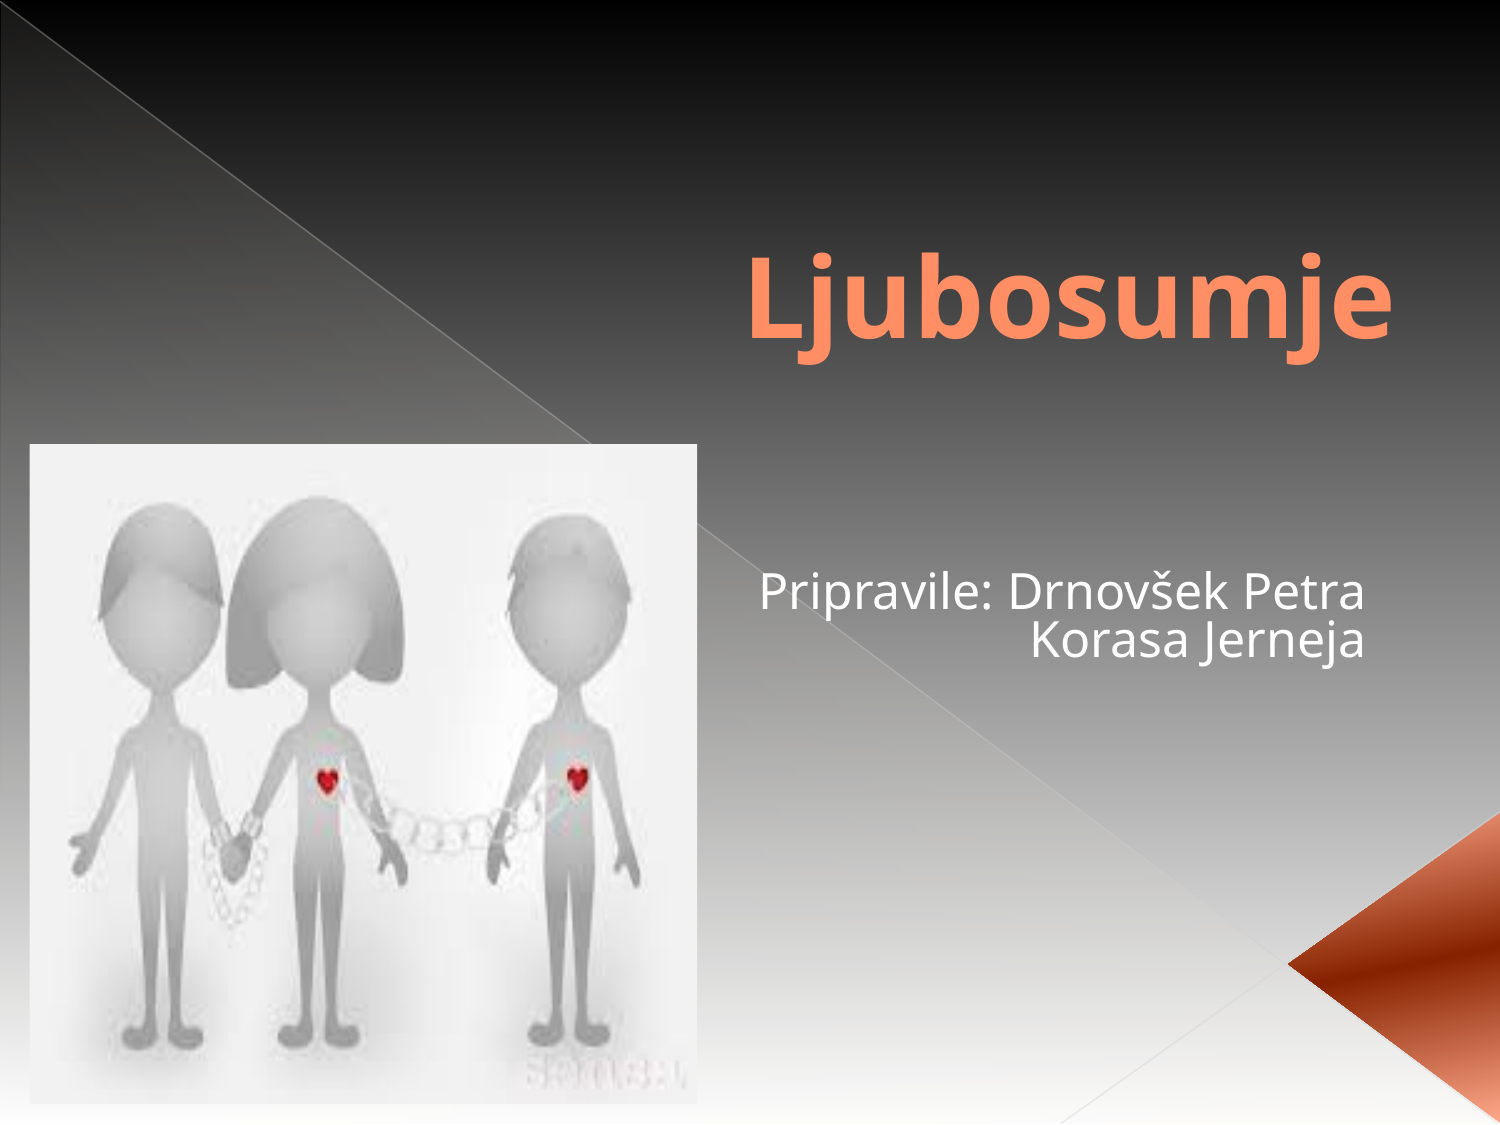

# Ljubosumje
Pripravile: Drnovšek Petra
Korasa Jerneja